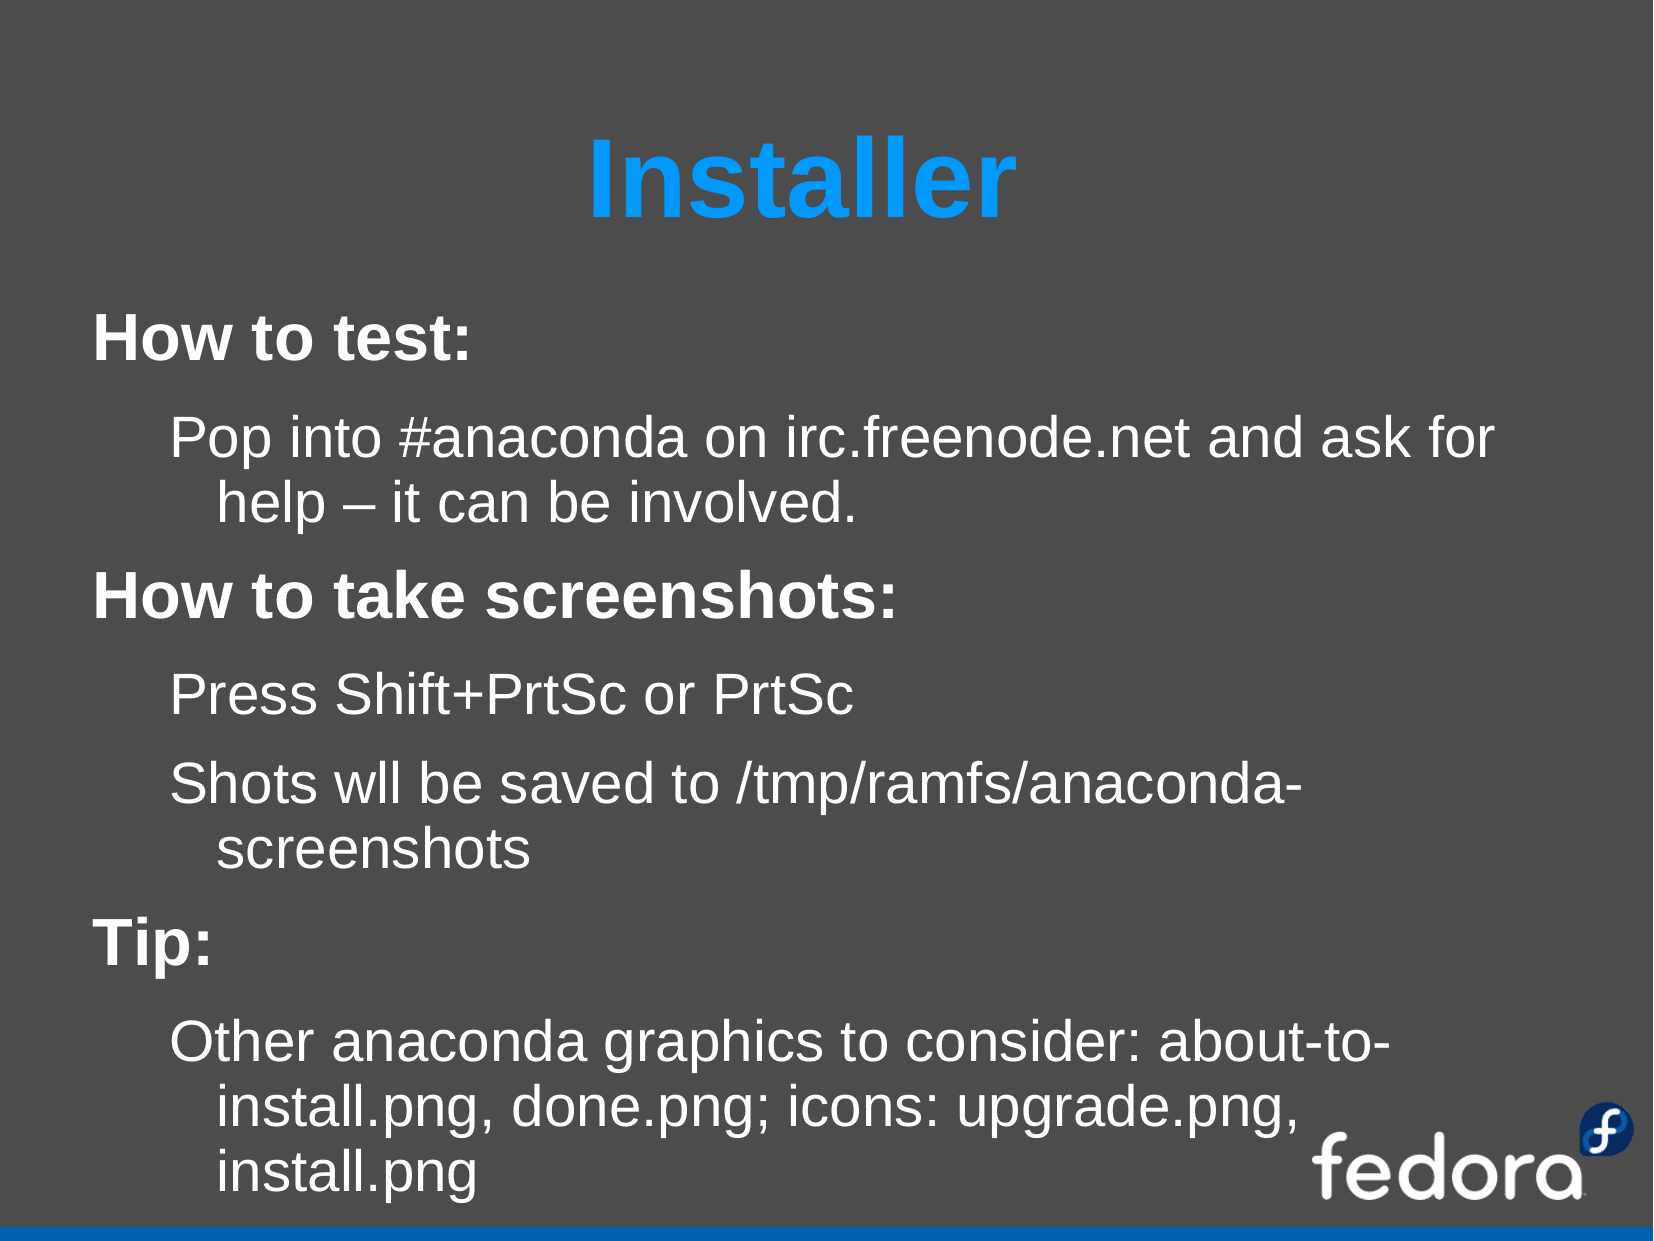

# Installer
How to test:
Pop into #anaconda on irc.freenode.net and ask for help – it can be involved.
How to take screenshots:
Press Shift+PrtSc or PrtSc
Shots wll be saved to /tmp/ramfs/anaconda-screenshots
Tip:
Other anaconda graphics to consider: about-to-install.png, done.png; icons: upgrade.png, install.png